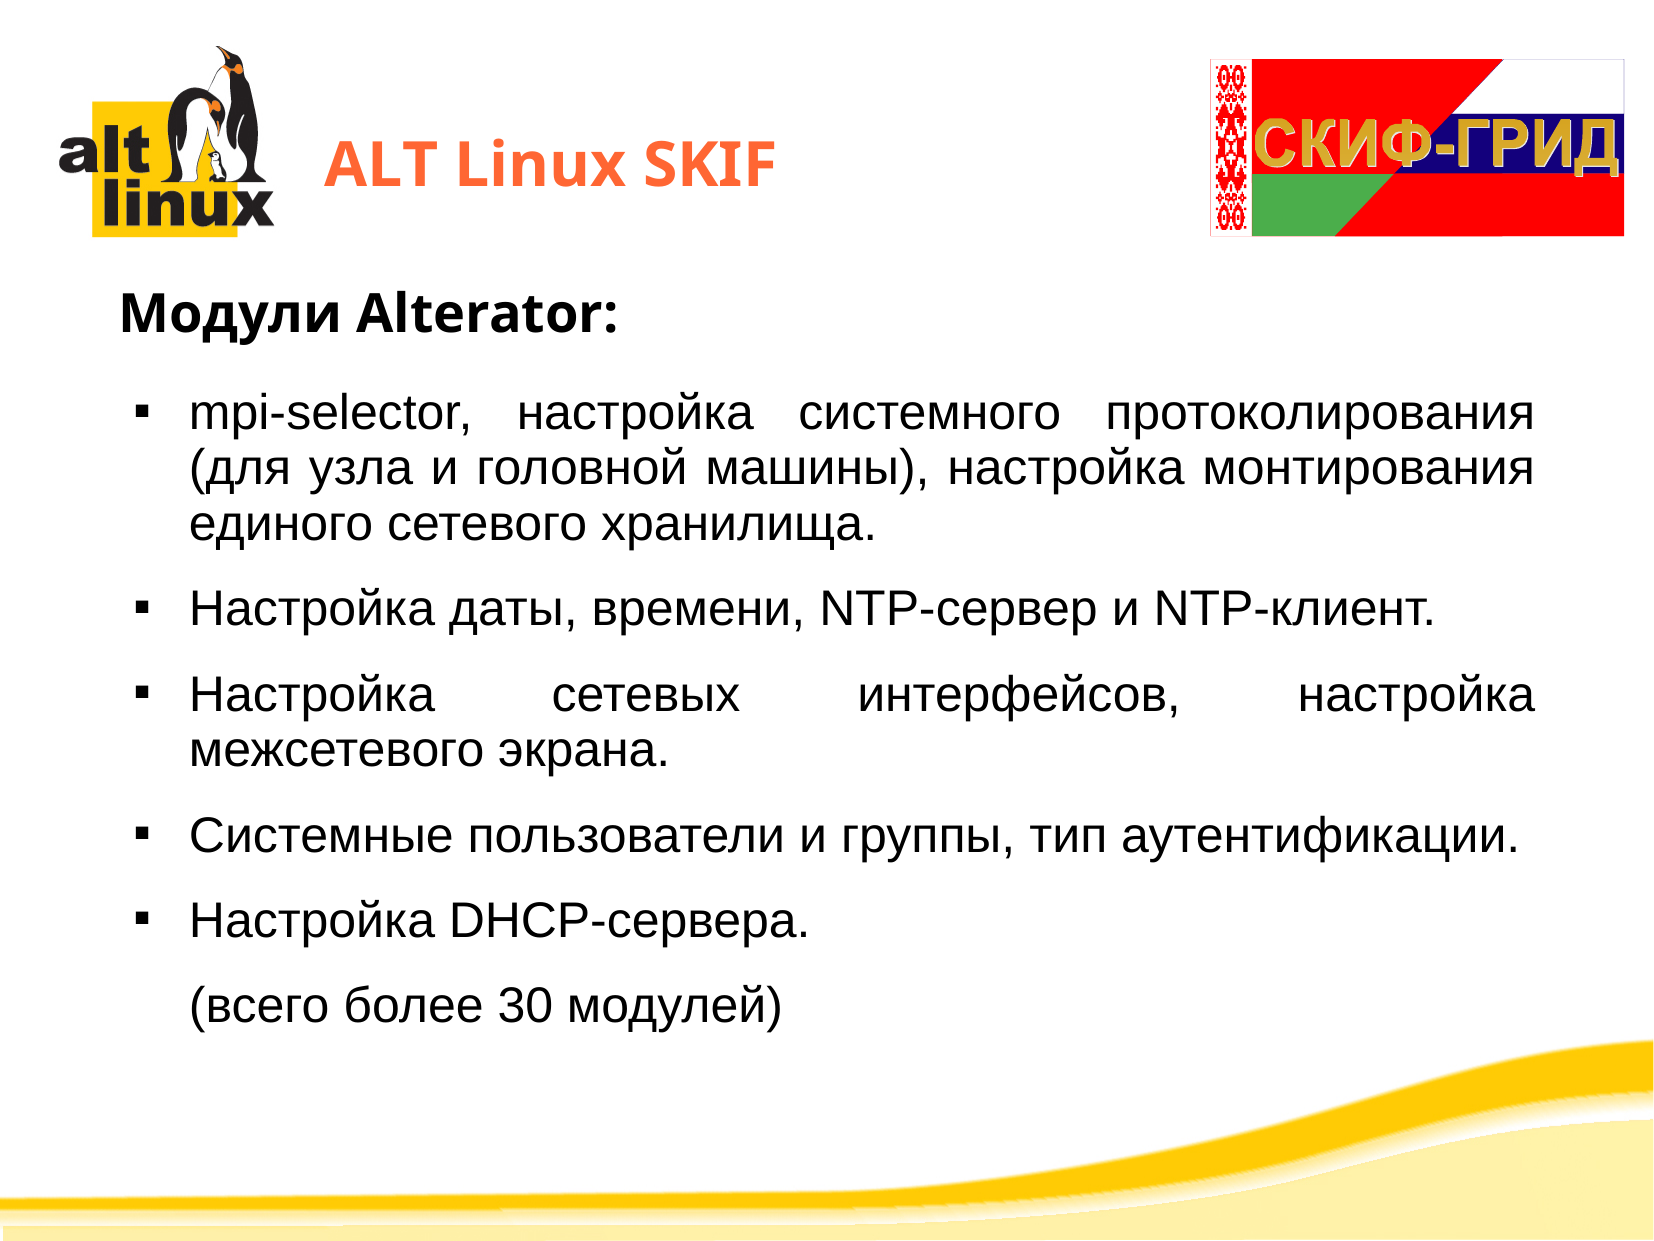

#
ALT Linux SKIF
Модули Alterator:
mpi-selector, настройка системного протоколирования (для узла и головной машины), настройка монтирования единого сетевого хранилища.
Настройка даты, времени, NTP-сервер и NTP-клиент.
Настройка сетевых интерфейсов, настройка межсетевого экрана.
Системные пользователи и группы, тип аутентификации.
Настройка DHCP-сервера.
(всего более 30 модулей)